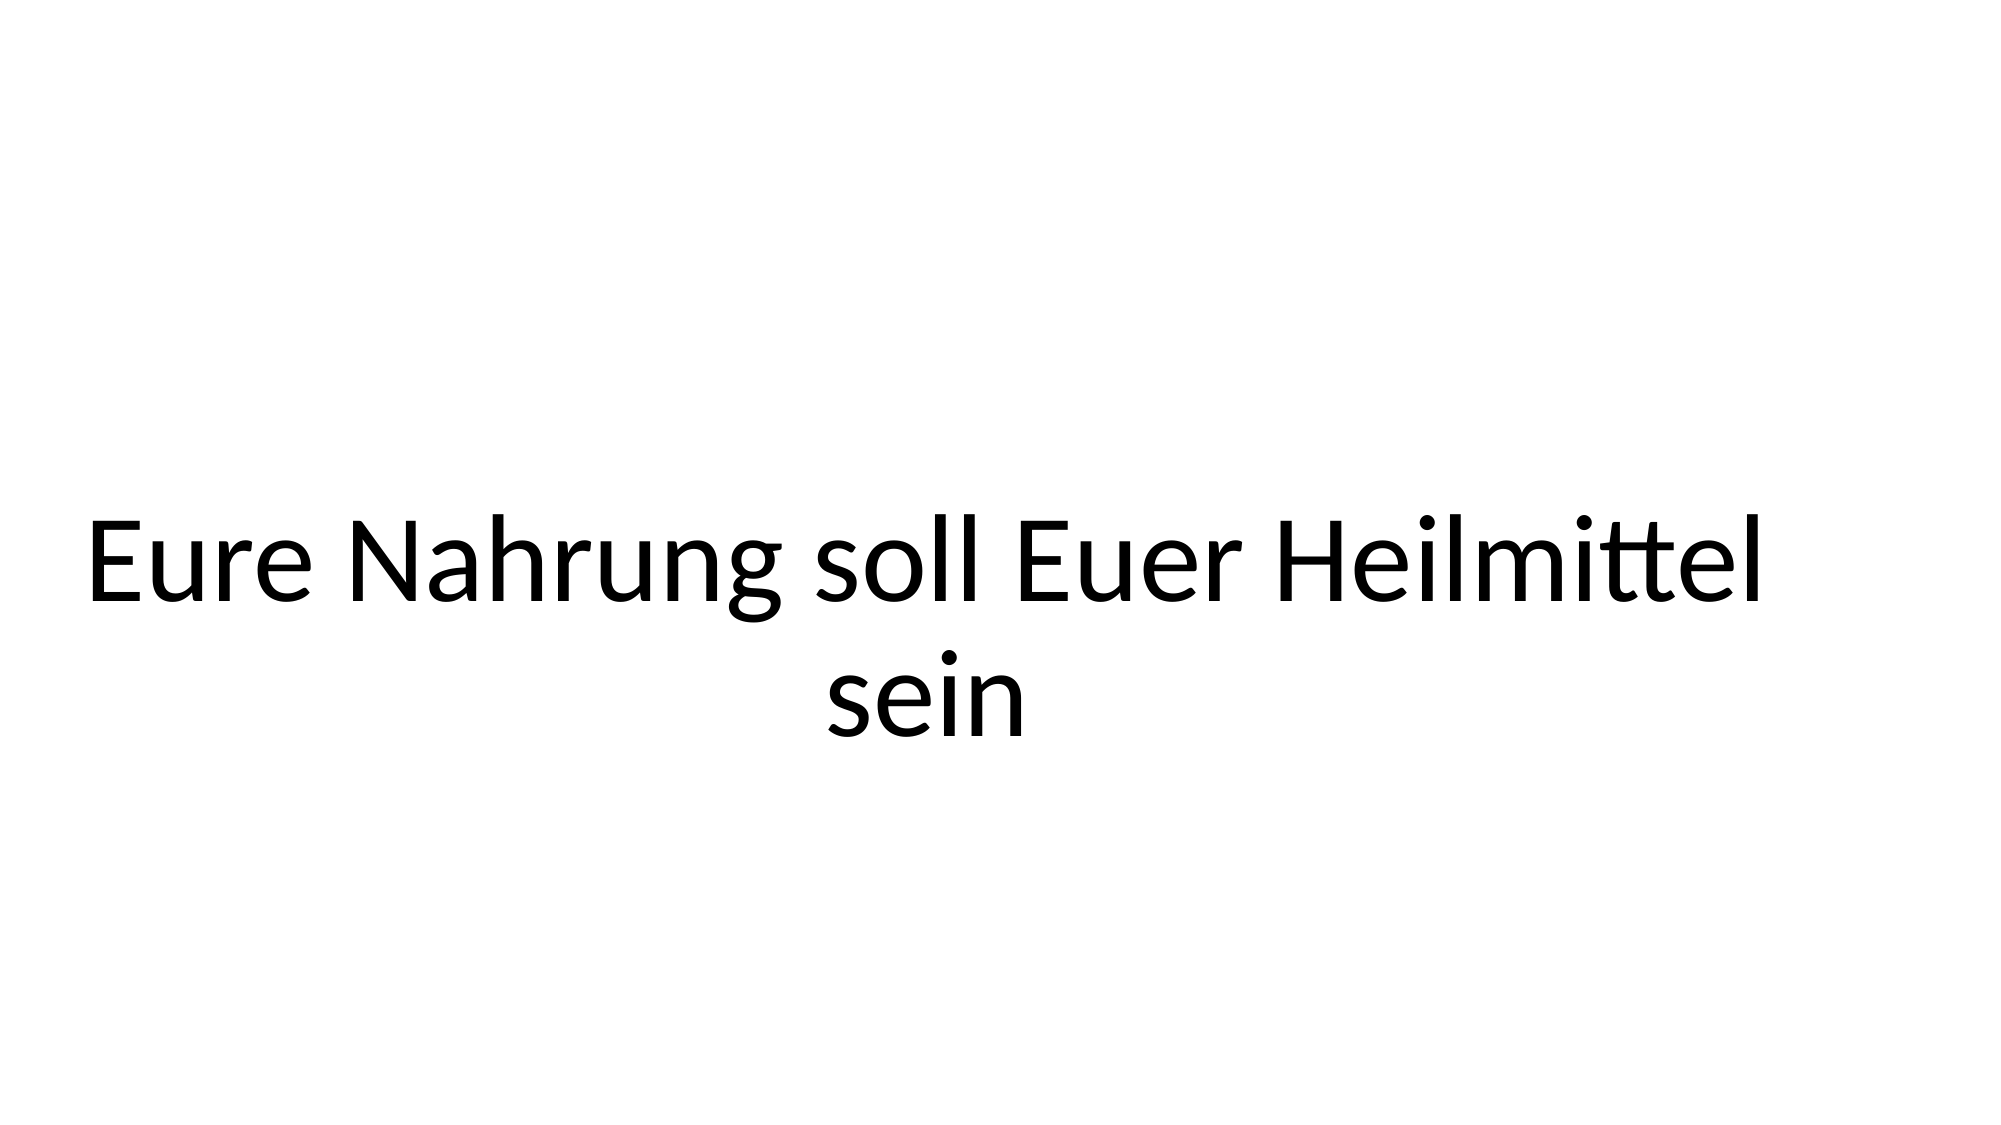

#
Eure Nahrung soll Euer Heilmittel sein